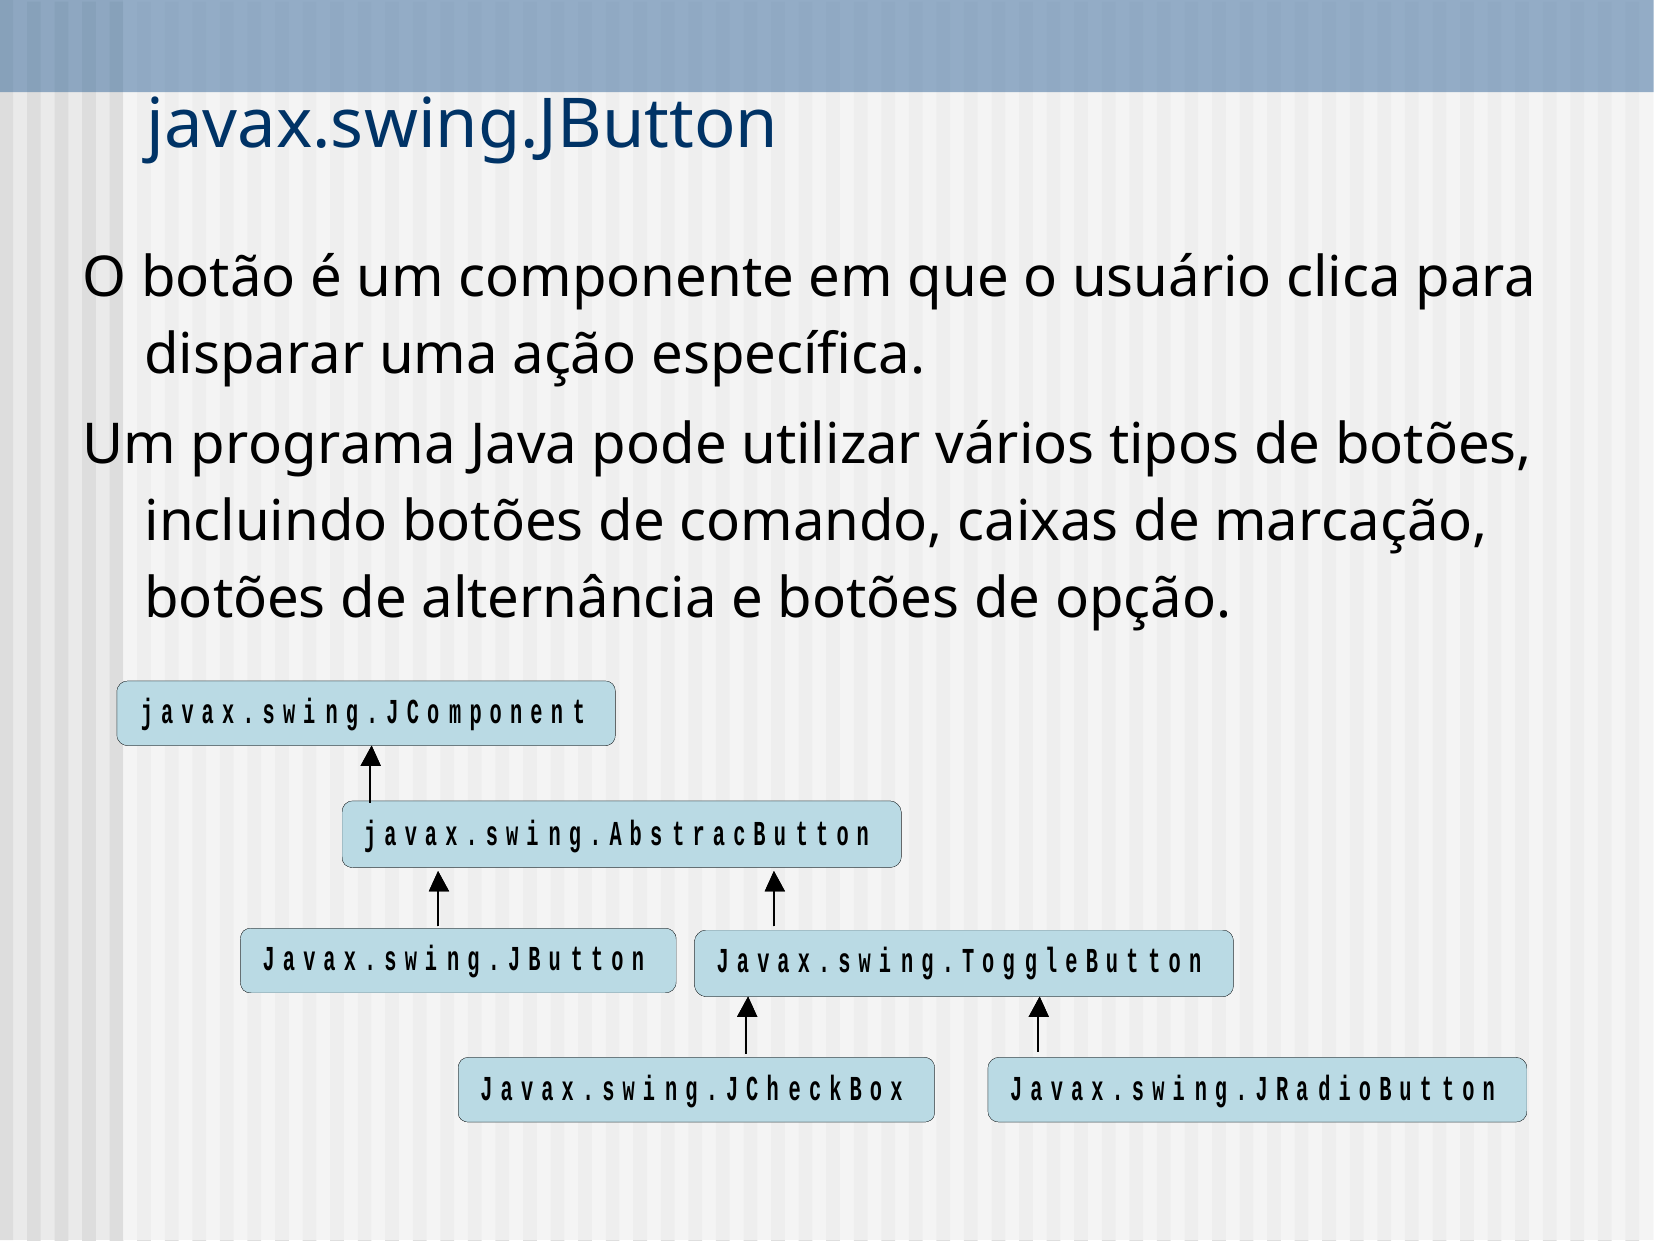

# javax.swing.JButton
O botão é um componente em que o usuário clica para disparar uma ação específica.
Um programa Java pode utilizar vários tipos de botões, incluindo botões de comando, caixas de marcação, botões de alternância e botões de opção.